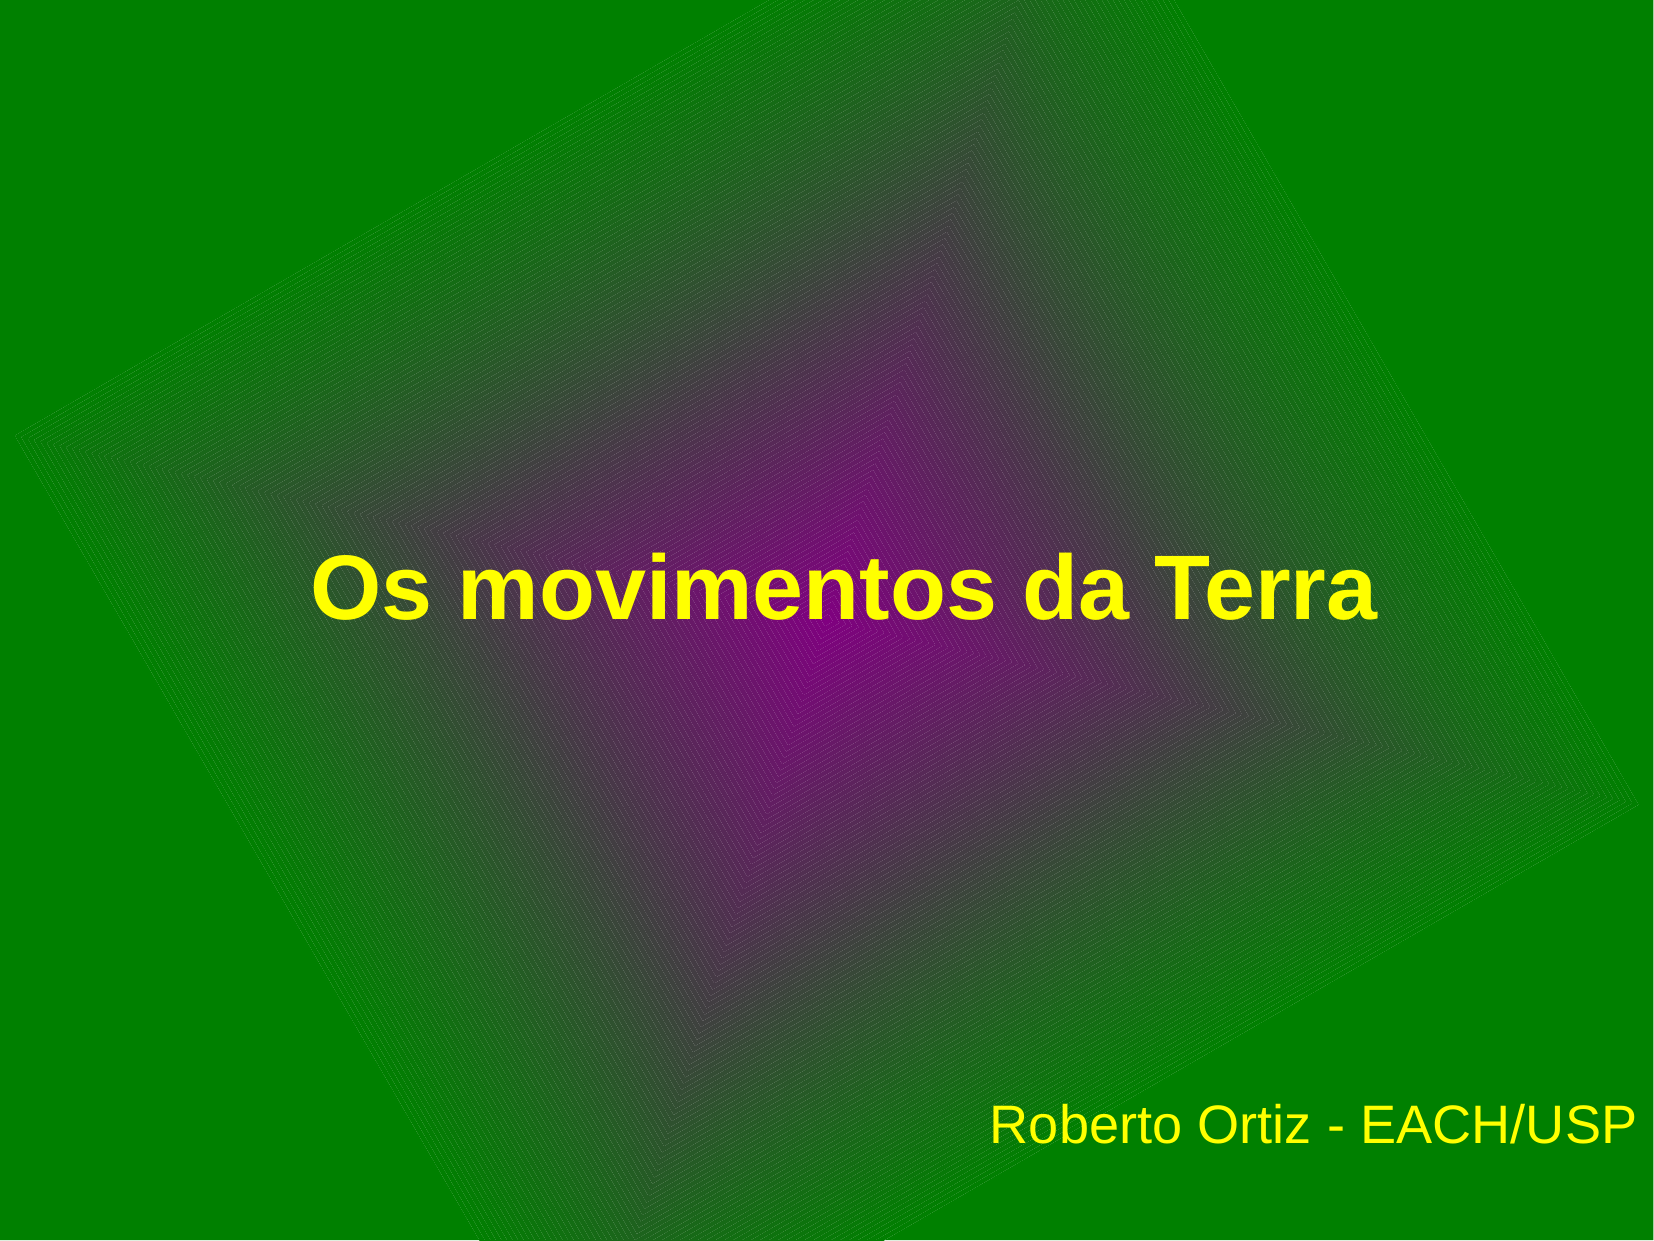

#
Os movimentos da Terra
Roberto Ortiz - EACH/USP